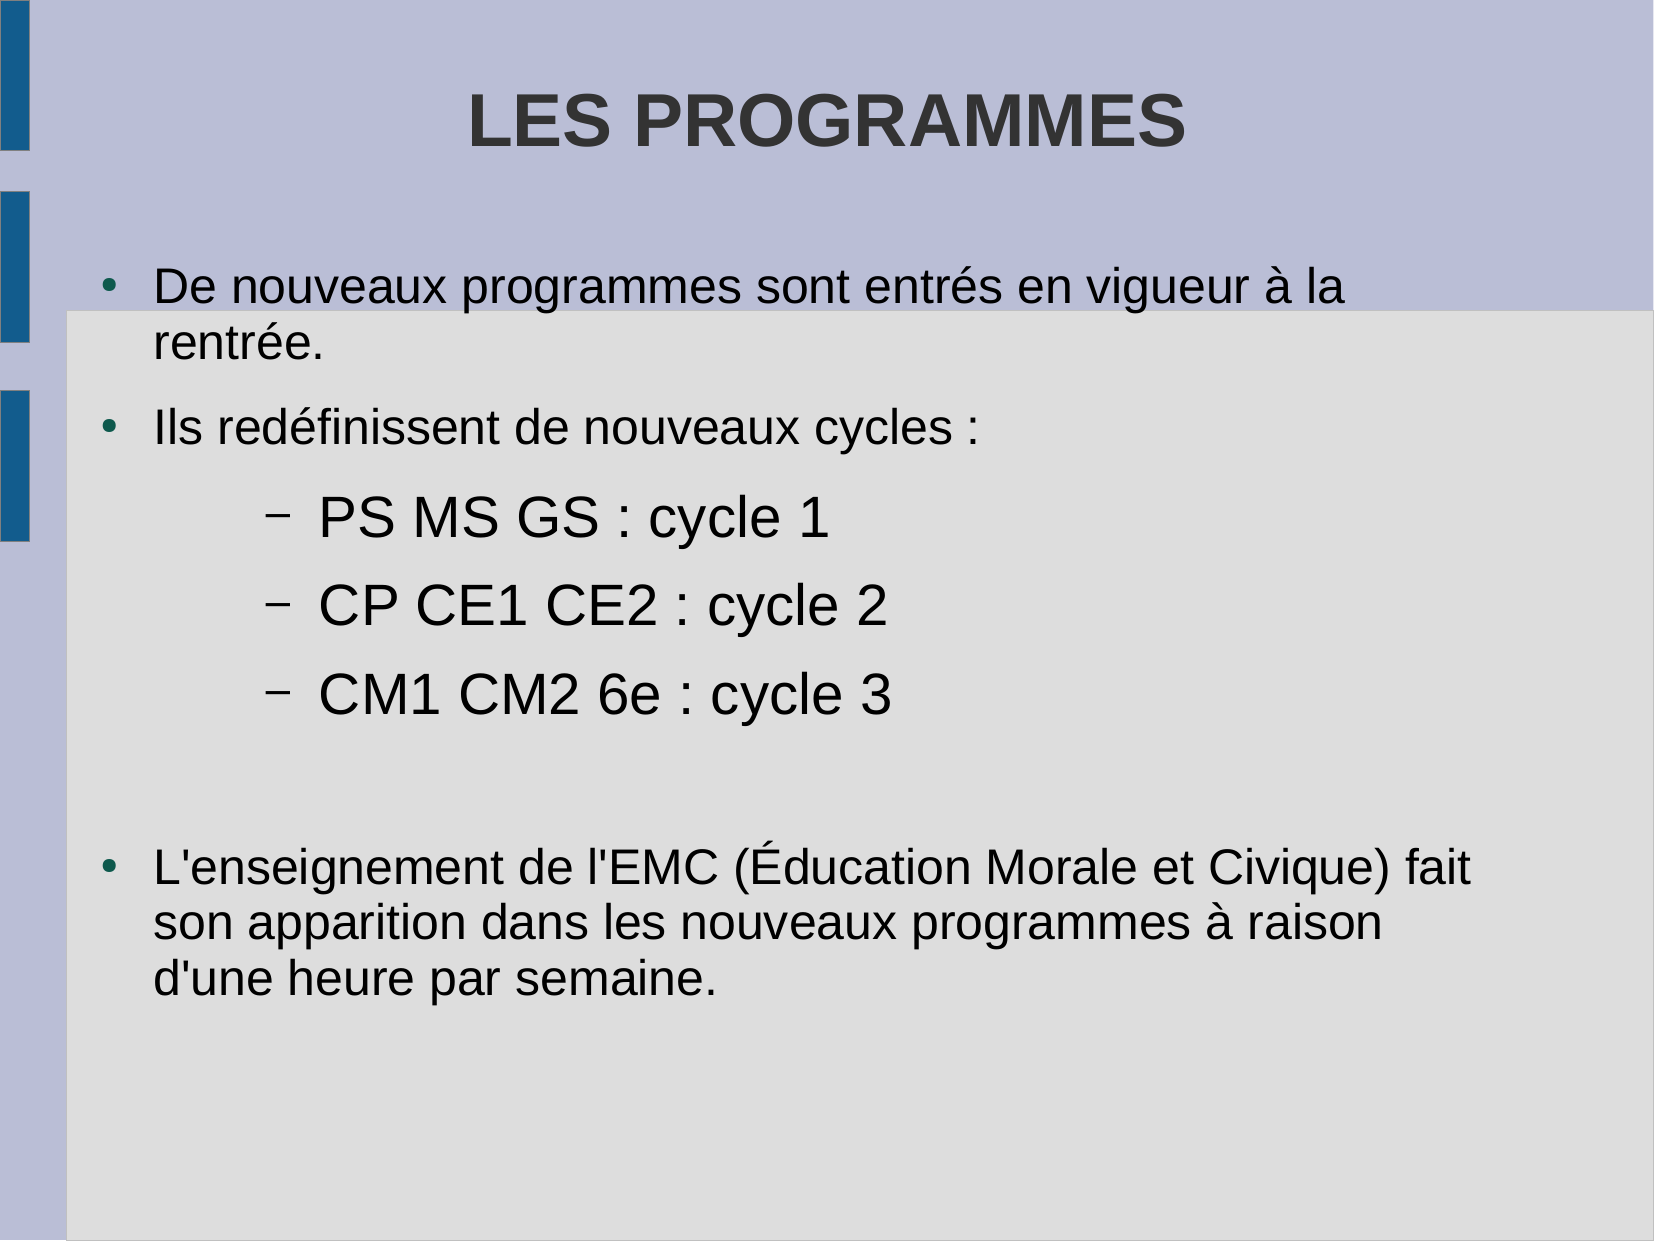

# LES PROGRAMMES
De nouveaux programmes sont entrés en vigueur à la rentrée.
Ils redéfinissent de nouveaux cycles :
PS MS GS : cycle 1
CP CE1 CE2 : cycle 2
CM1 CM2 6e : cycle 3
L'enseignement de l'EMC (Éducation Morale et Civique) fait son apparition dans les nouveaux programmes à raison d'une heure par semaine.